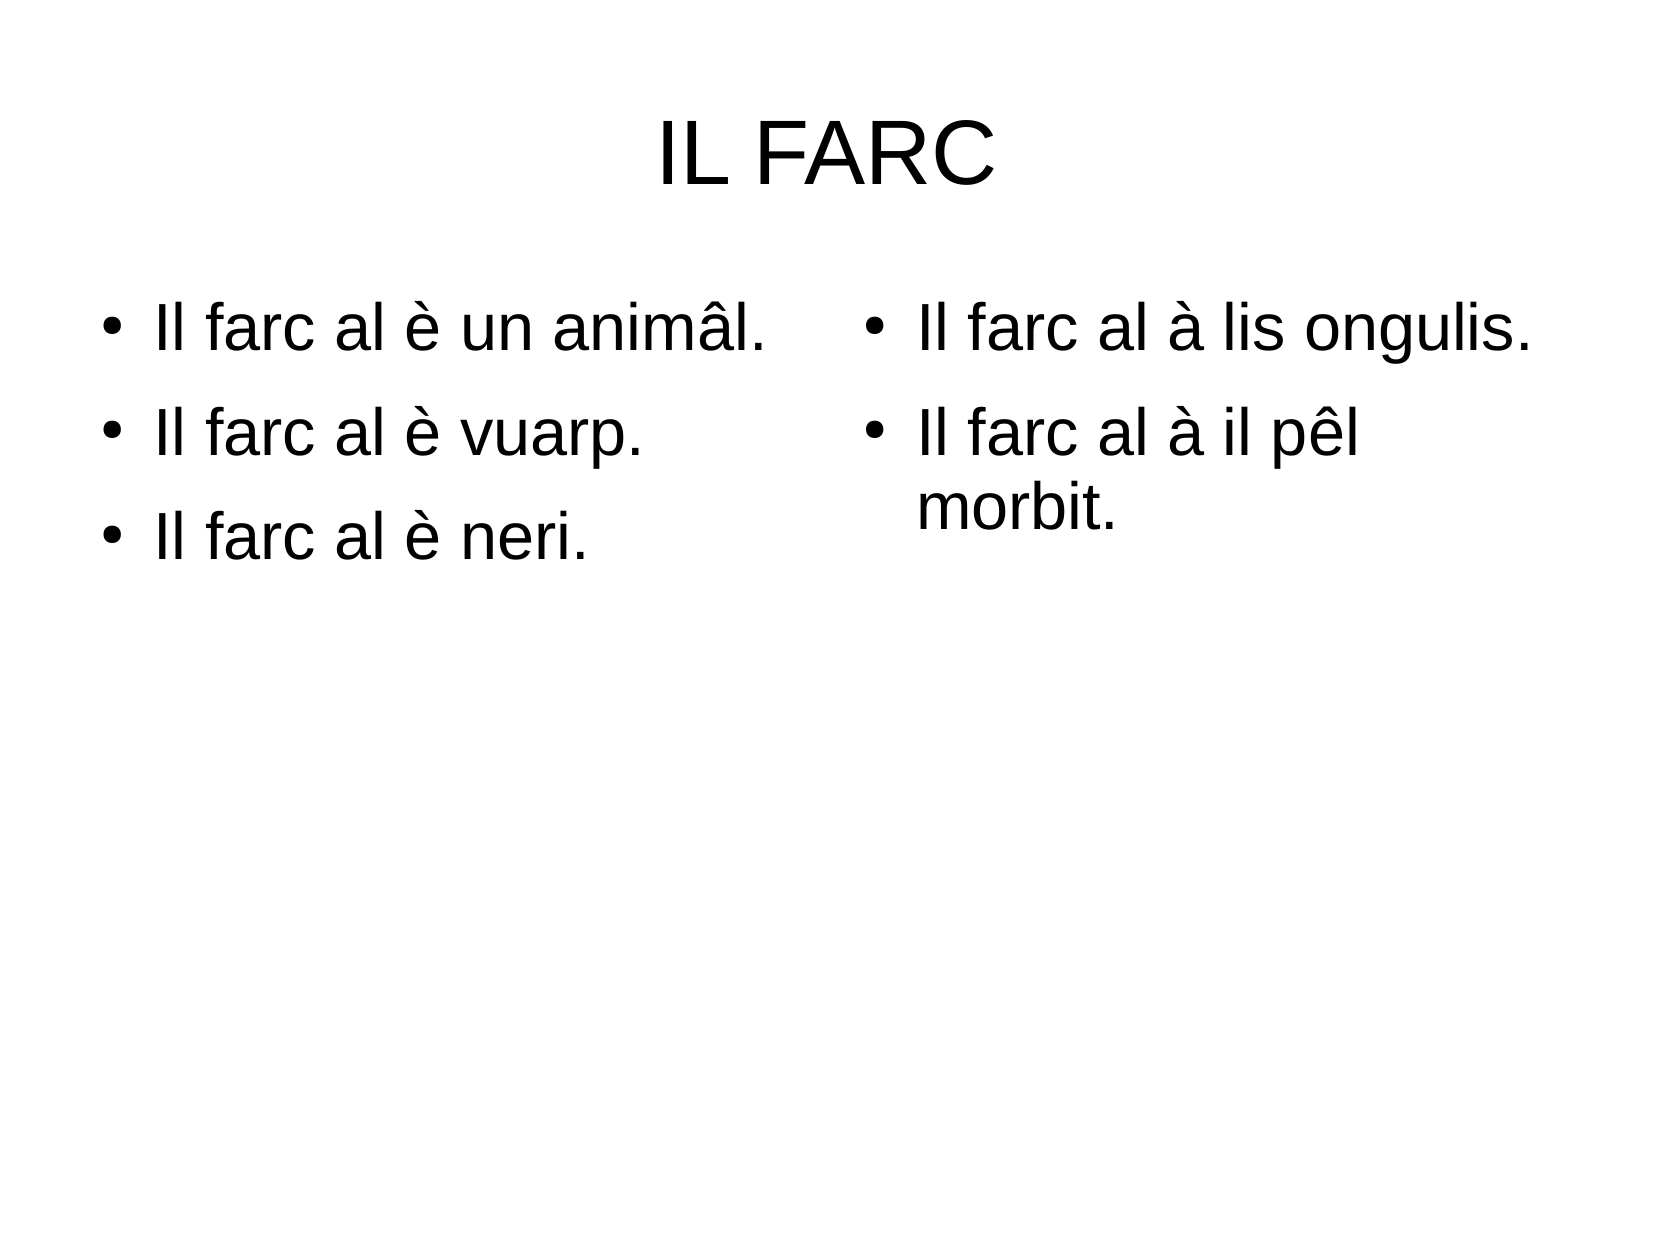

# IL FARC
Il farc al è un animâl.
Il farc al è vuarp.
Il farc al è neri.
Il farc al à lis ongulis.
Il farc al à il pêl morbit.